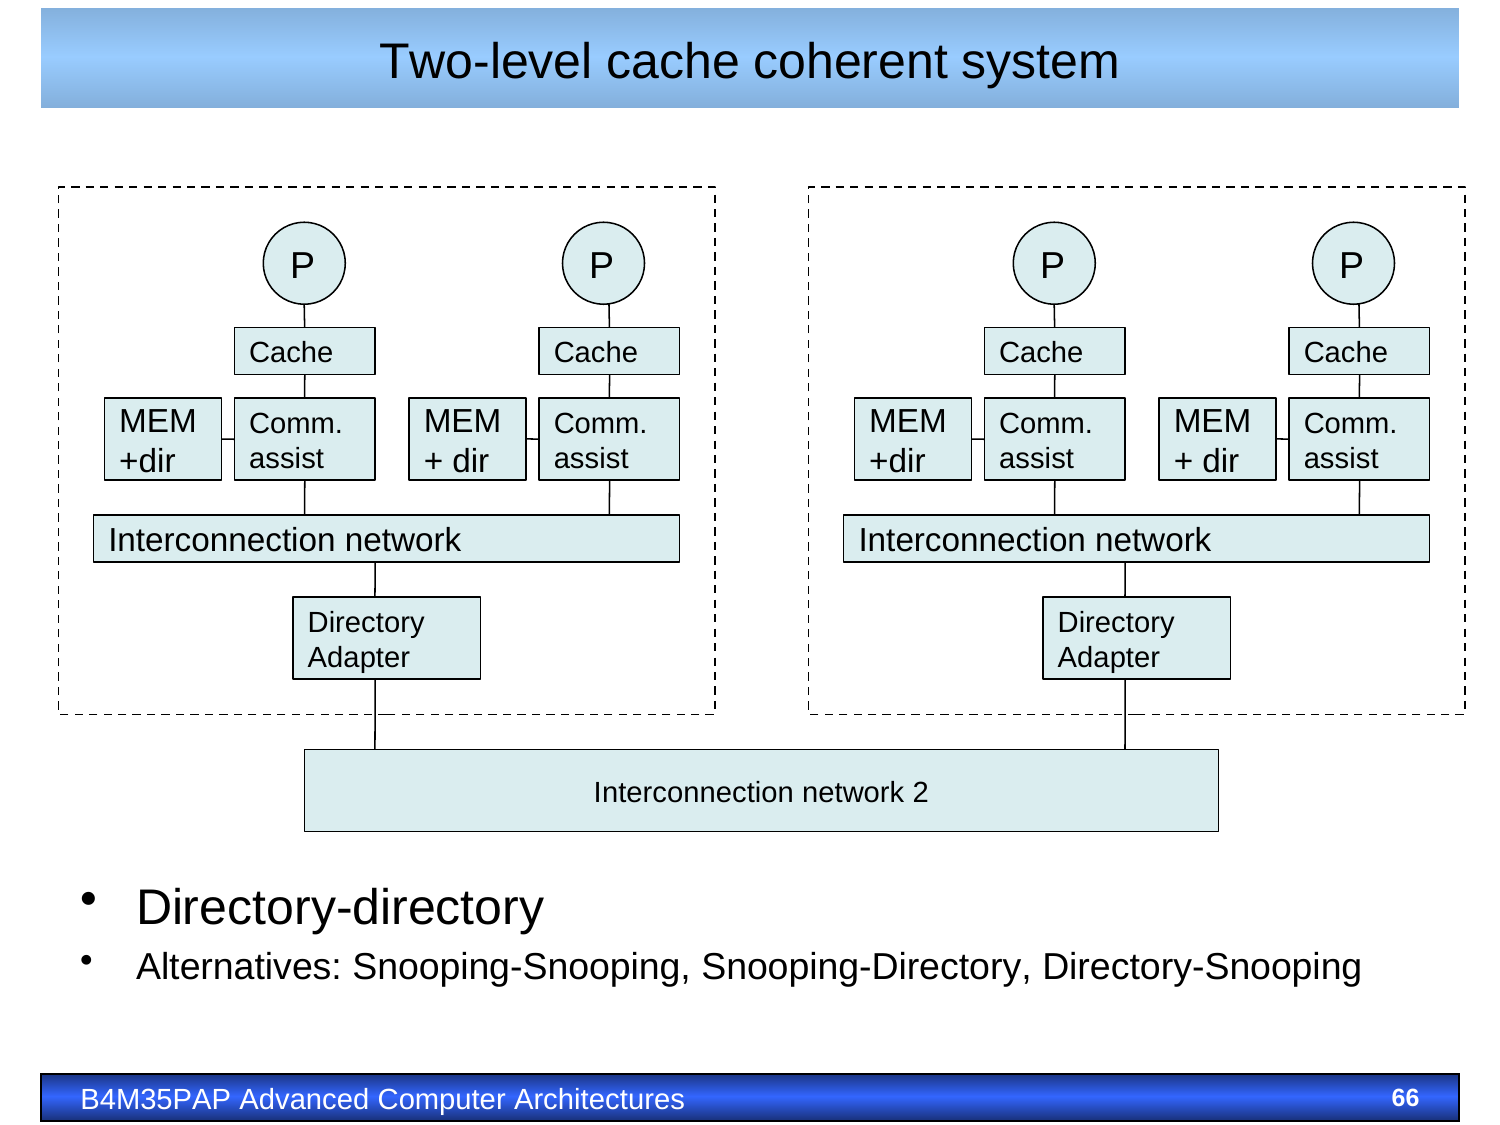

Two-level cache coherent system
P
P
Cache
Cache
MEM +dir
Comm. assist
MEM + dir
Comm. assist
Interconnection network
Directory Adapter
P
P
Cache
Cache
MEM +dir
Comm. assist
MEM + dir
Comm. assist
Interconnection network
Directory Adapter
Interconnection network 2
# Directory-directory
Alternatives: Snooping-Snooping, Snooping-Directory, Directory-Snooping